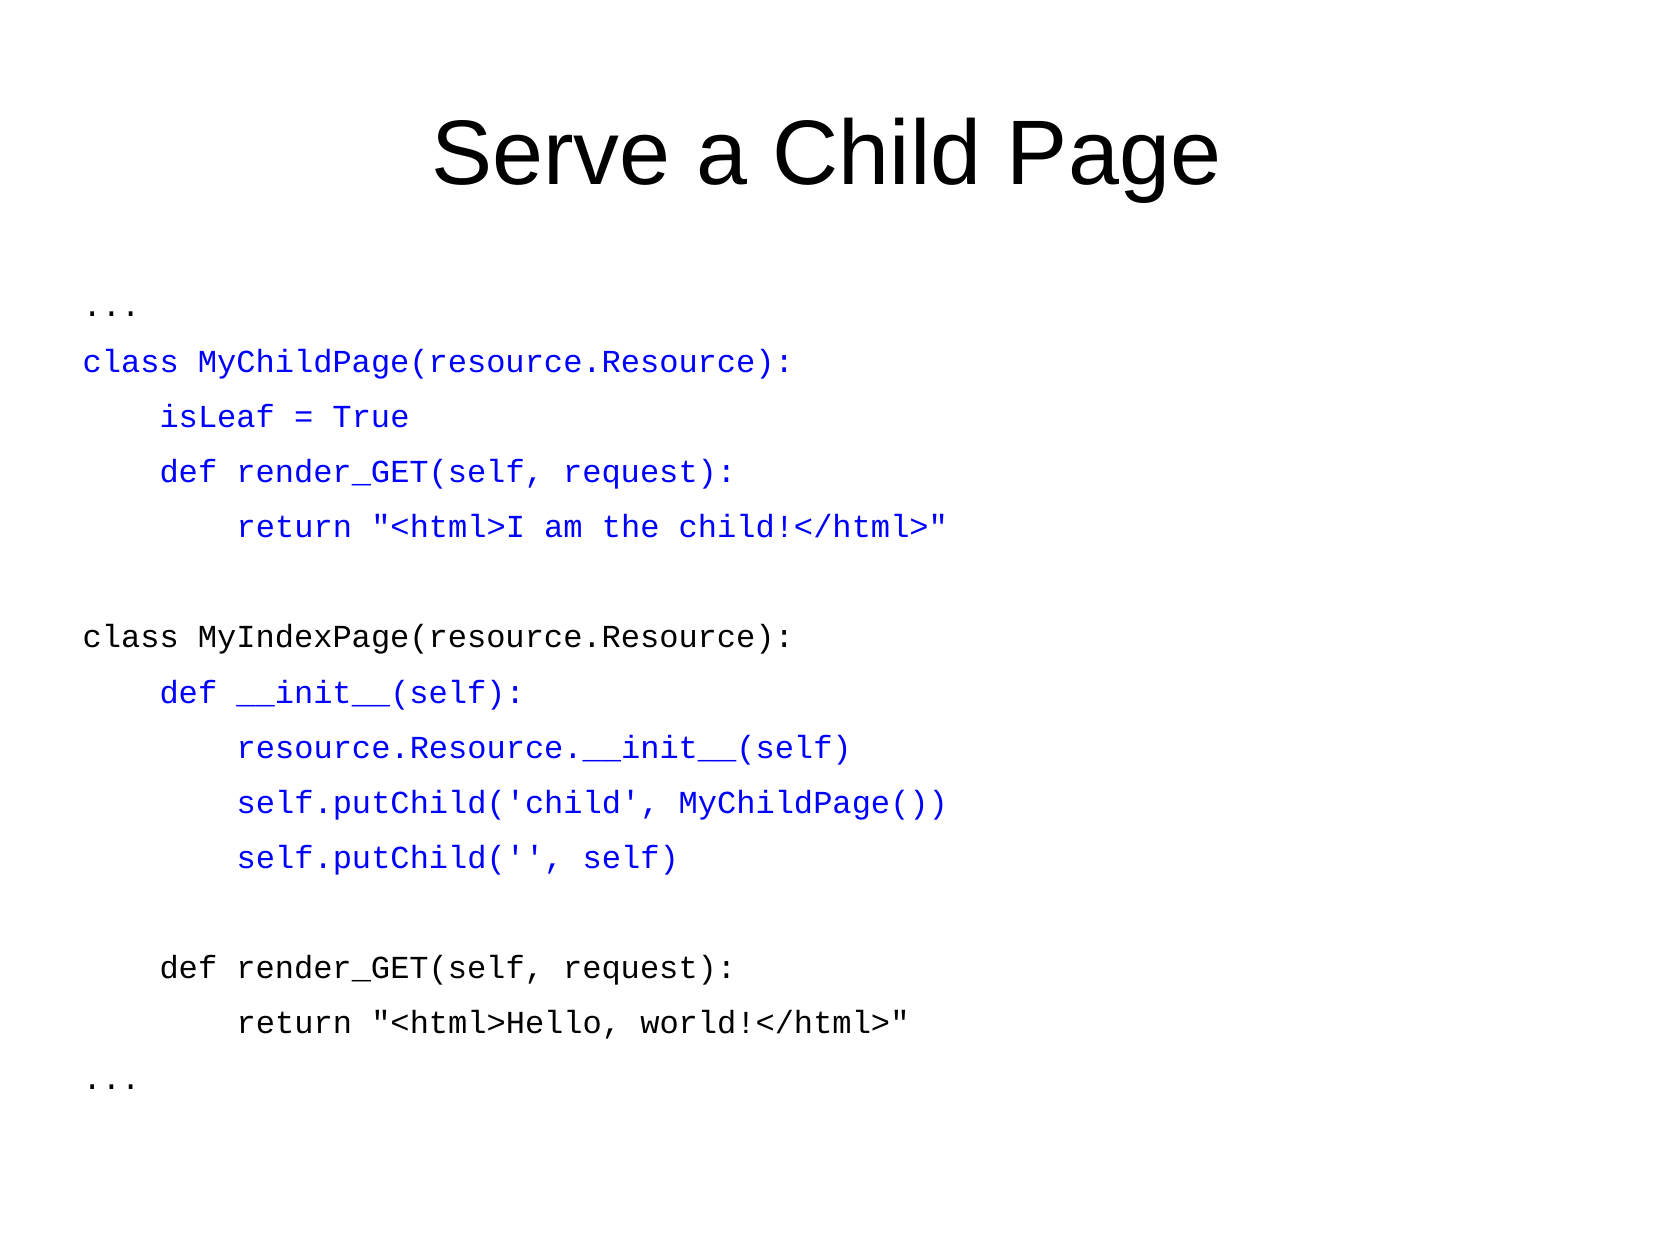

# Serve a Child Page
...
class MyChildPage(resource.Resource):
 isLeaf = True
 def render_GET(self, request):
 return "<html>I am the child!</html>"
class MyIndexPage(resource.Resource):
 def __init__(self):
 resource.Resource.__init__(self)
 self.putChild('child', MyChildPage())
 self.putChild('', self)
 def render_GET(self, request):
 return "<html>Hello, world!</html>"
...